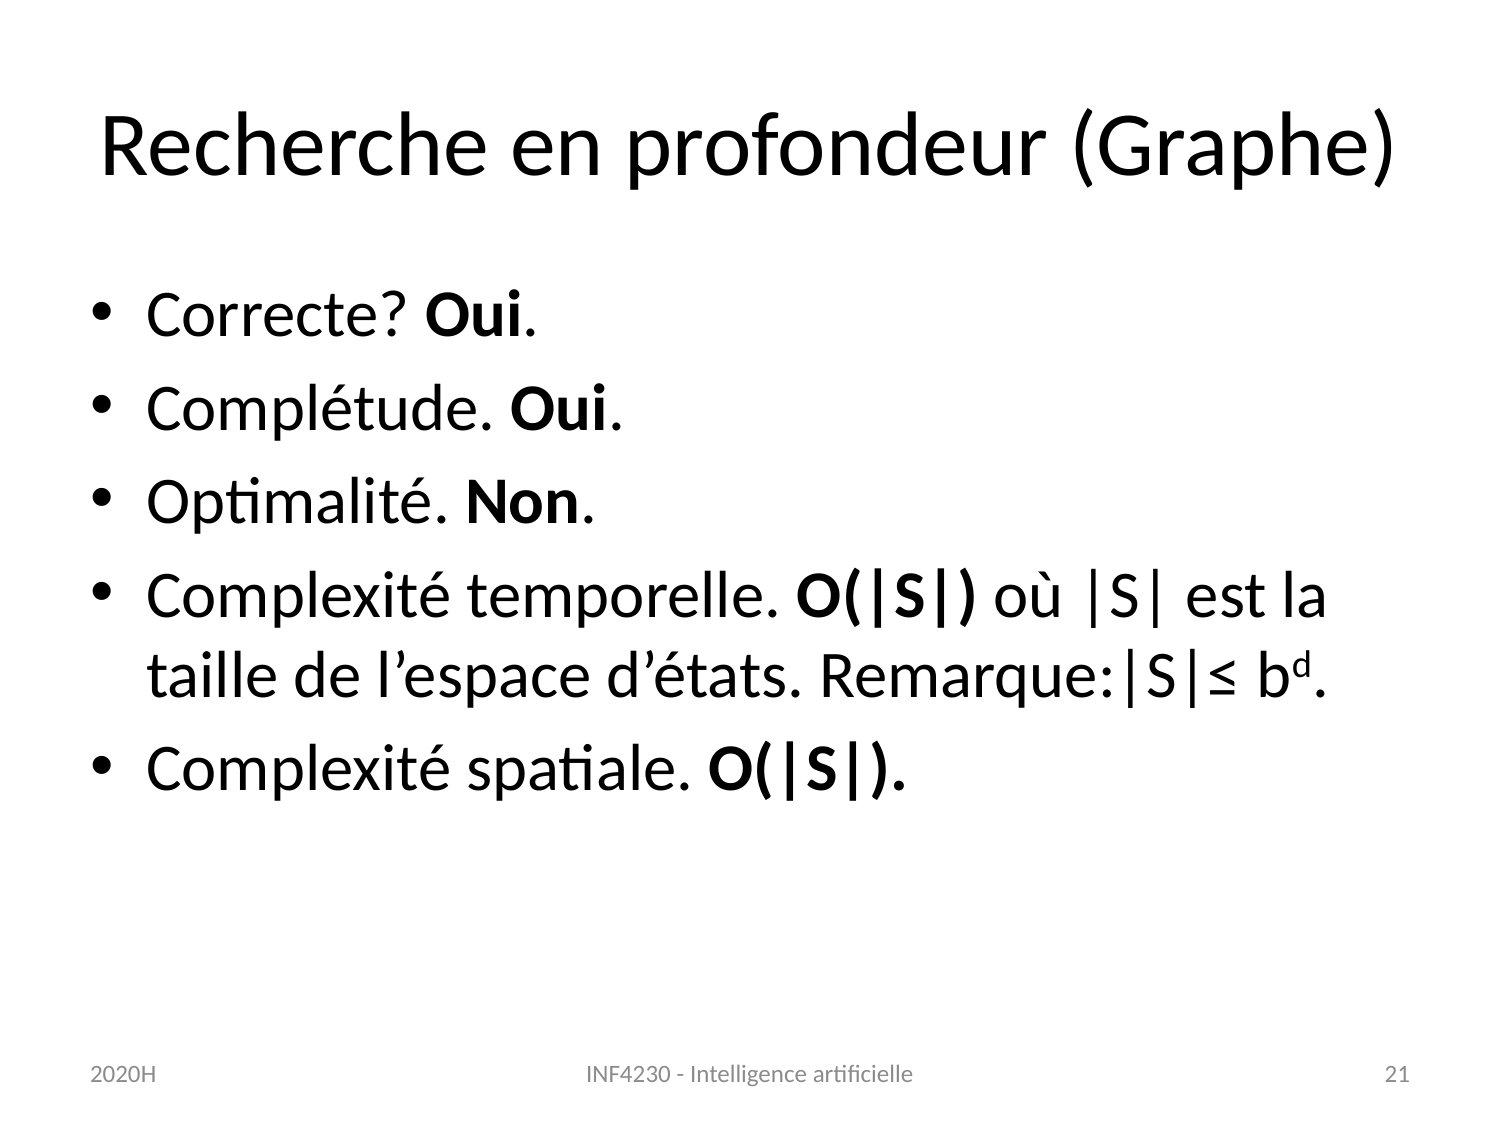

# Recherche en profondeur (Graphe)
Correcte? Oui.
Complétude. Oui.
Optimalité. Non.
Complexité temporelle. O(|S|) où |S| est la taille de l’espace d’états. Remarque:|S|≤ bd.
Complexité spatiale. O(|S|).
2020H
INF4230 - Intelligence artificielle